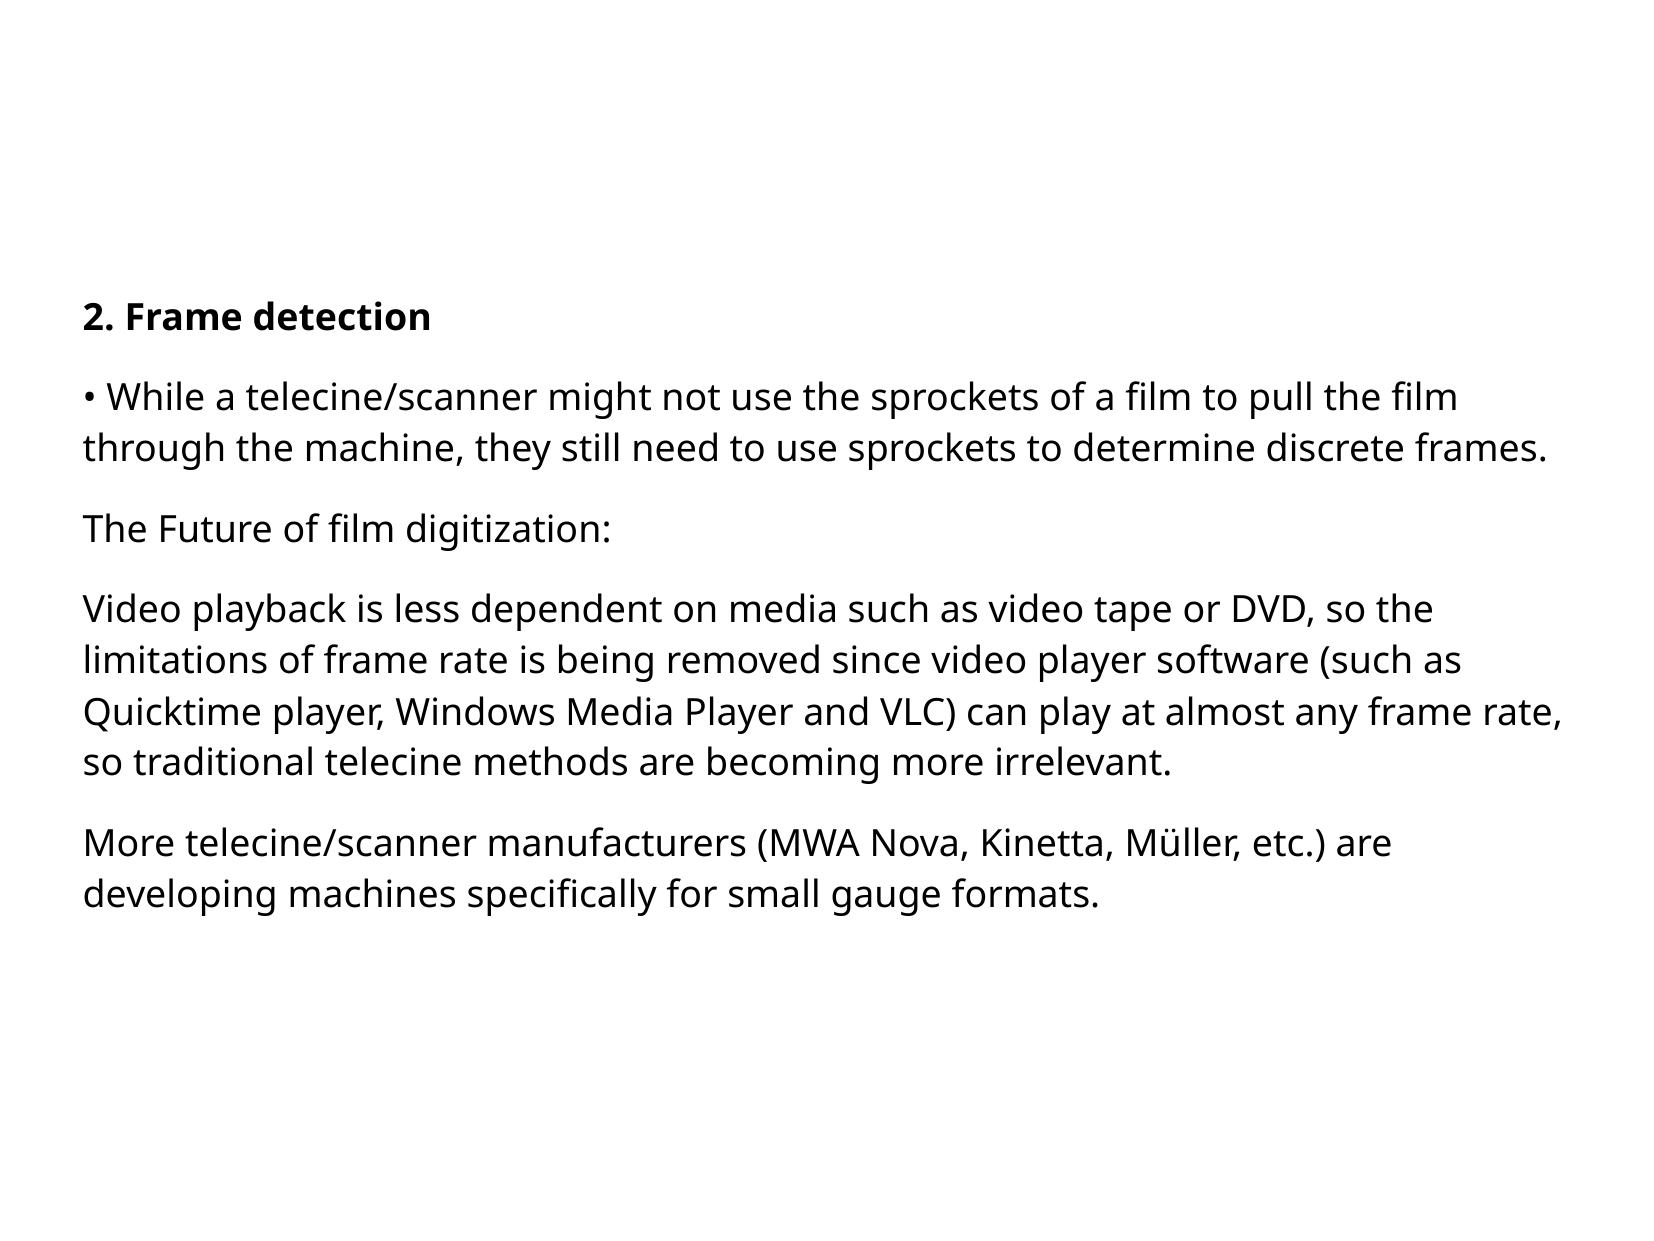

# 2. Frame detection
• While a telecine/scanner might not use the sprockets of a film to pull the film through the machine, they still need to use sprockets to determine discrete frames.
The Future of film digitization:
Video playback is less dependent on media such as video tape or DVD, so the limitations of frame rate is being removed since video player software (such as Quicktime player, Windows Media Player and VLC) can play at almost any frame rate, so traditional telecine methods are becoming more irrelevant.
More telecine/scanner manufacturers (MWA Nova, Kinetta, Müller, etc.) are developing machines specifically for small gauge formats.